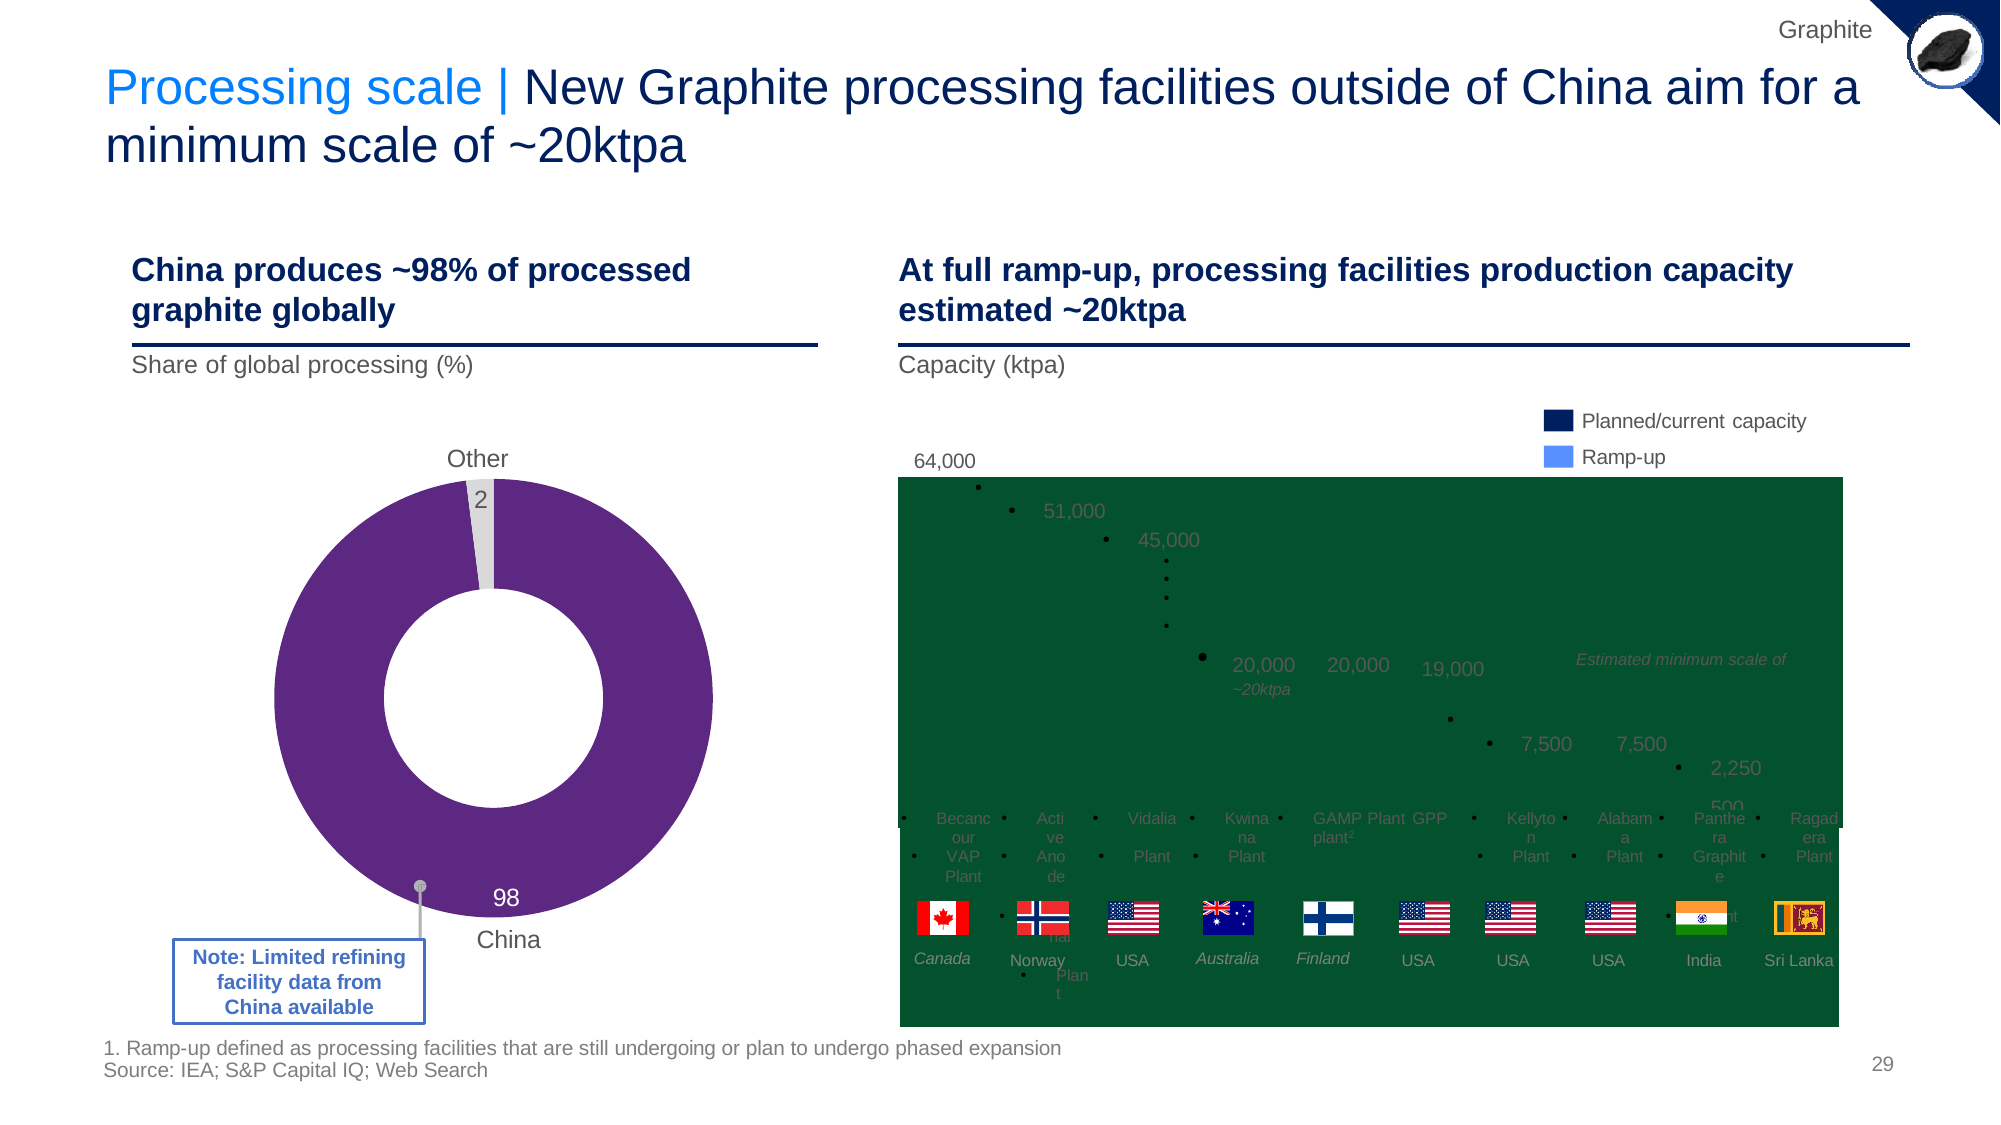

Graphite
# Processing scale | New Graphite processing facilities outside of China aim for a
minimum scale of ~20ktpa
China produces ~98% of processed
graphite globally
At full ramp-up, processing facilities production capacity
estimated ~20ktpa
Share of global processing (%)
Capacity (ktpa)
Planned/current capacity Ramp-up
Other 2
64,000
| | | 51,000 | | | | | | | | | | |
| --- | --- | --- | --- | --- | --- | --- | --- | --- | --- | --- | --- | --- |
| | | | | 45,000 | | | | | | | | |
| | | | | | | 20,000 20,000 19,000 Estimated minimum scale of ~20ktpa | | | | | | |
| | | | | | | | | | | | | 7,500 7,500 2,250 500 |
| Becancour | Active | Vidalia | Kwinana | GAMP Plant GPP plant2 | Kellyton | Alabama | Panthera | Ragadera |
| --- | --- | --- | --- | --- | --- | --- | --- | --- |
| VAP Plant | Anode | Plant | Plant | | Plant | Plant | Graphite | Plant |
| | Material | | | | | | Plant | |
| | Plant | | | | | | | |
98
China
Note: Limited refining facility data from China available
Canada
Australia
Finland
Norway
USA
USA
USA
USA
India
Sri Lanka
1. Ramp-up defined as processing facilities that are still undergoing or plan to undergo phased expansion Source: IEA; S&P Capital IQ; Web Search
29